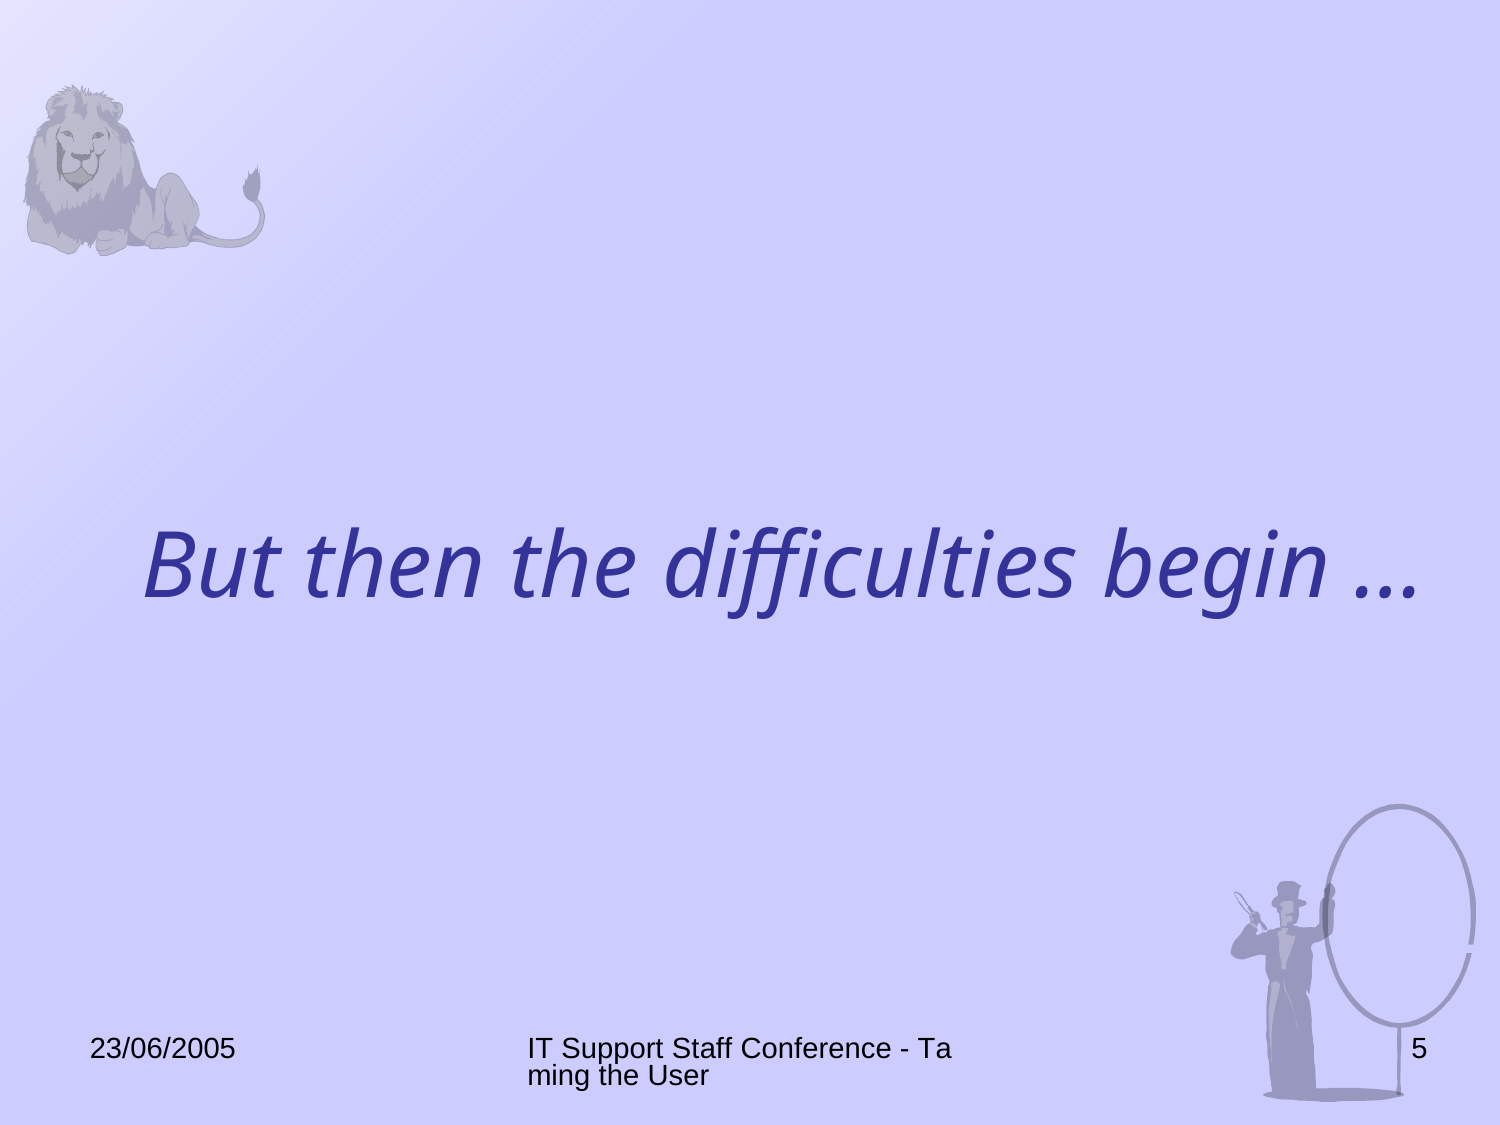

# But then the difficulties begin …
23/06/2005
IT Support Staff Conference - Taming the User
5